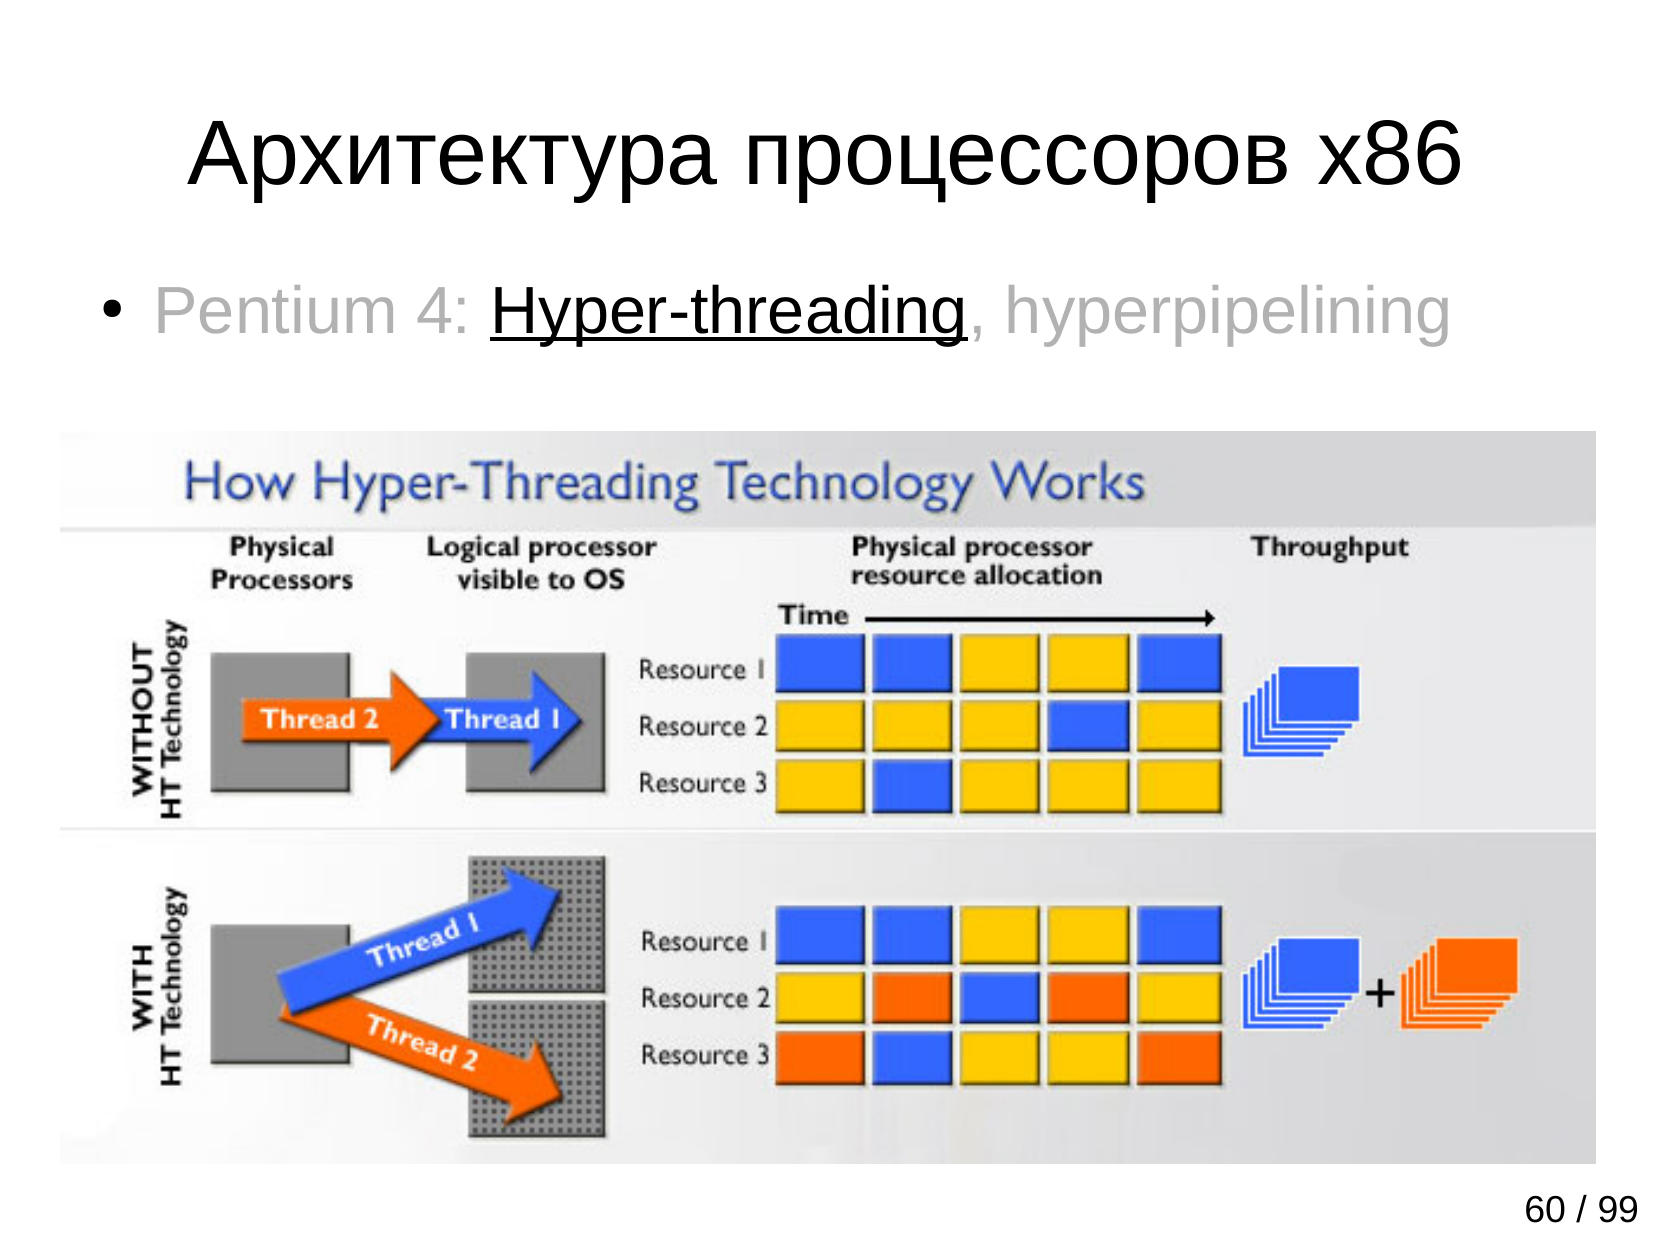

# Архитектура процессоров x86
Pentium 4: Hyper-threading, hyperpipelining